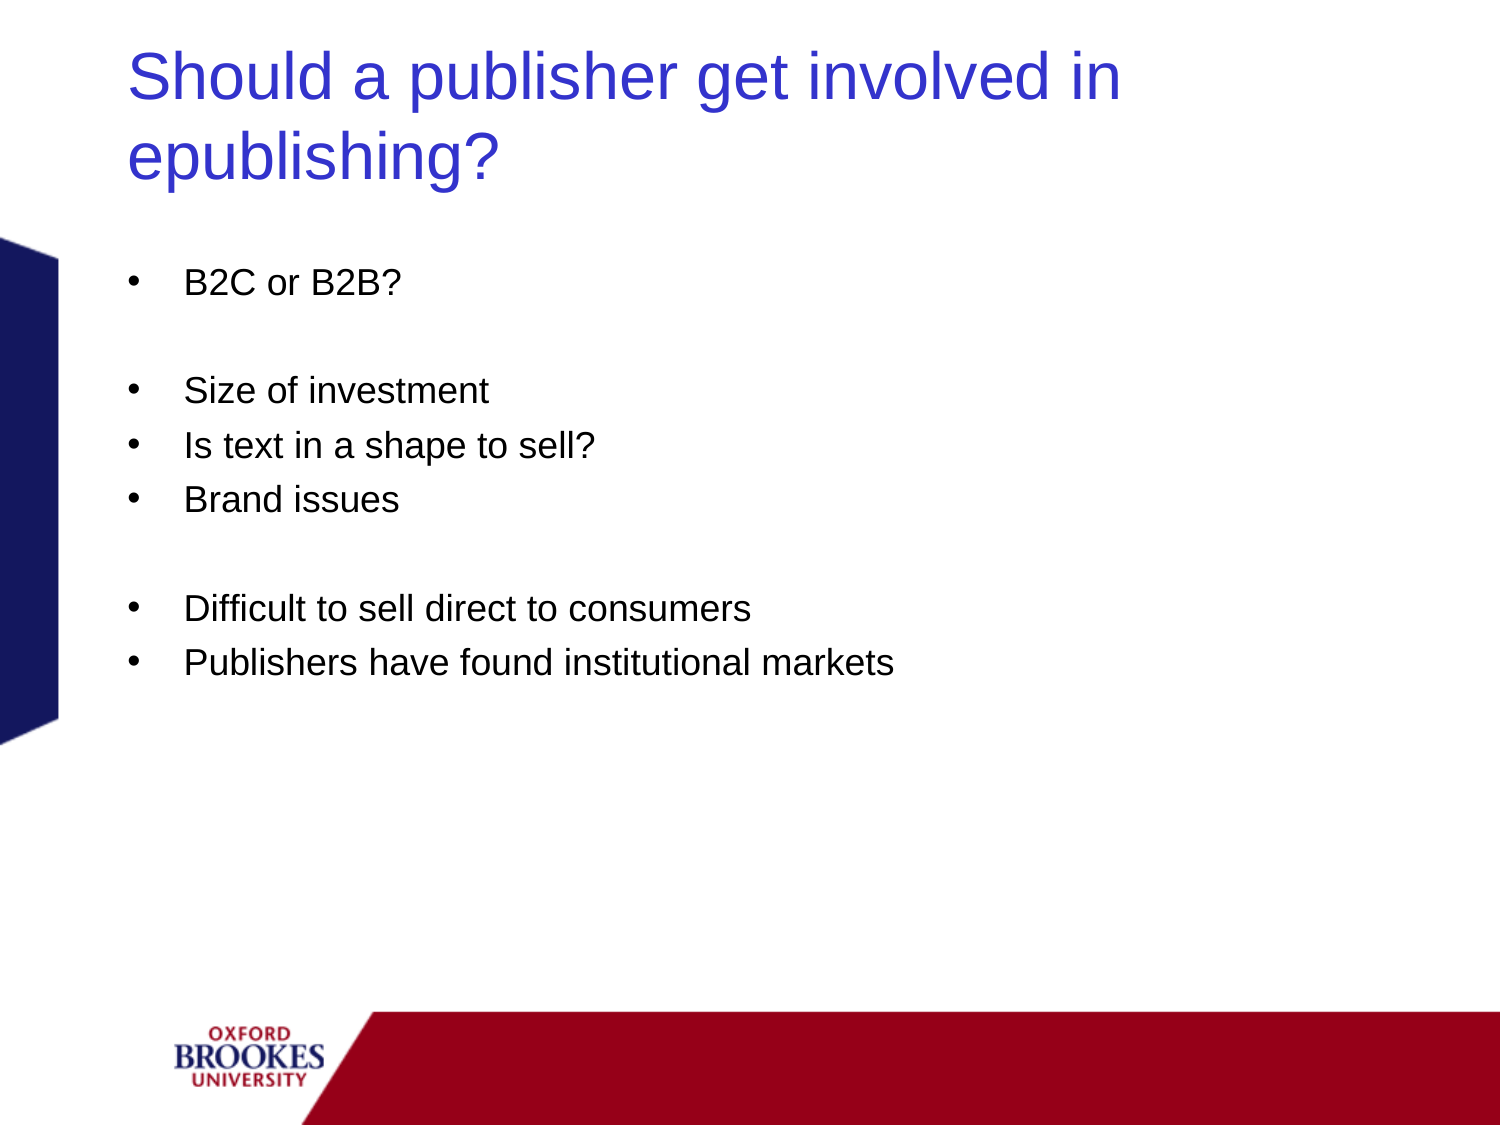

# Should a publisher get involved in epublishing?
B2C or B2B?
Size of investment
Is text in a shape to sell?
Brand issues
Difficult to sell direct to consumers
Publishers have found institutional markets